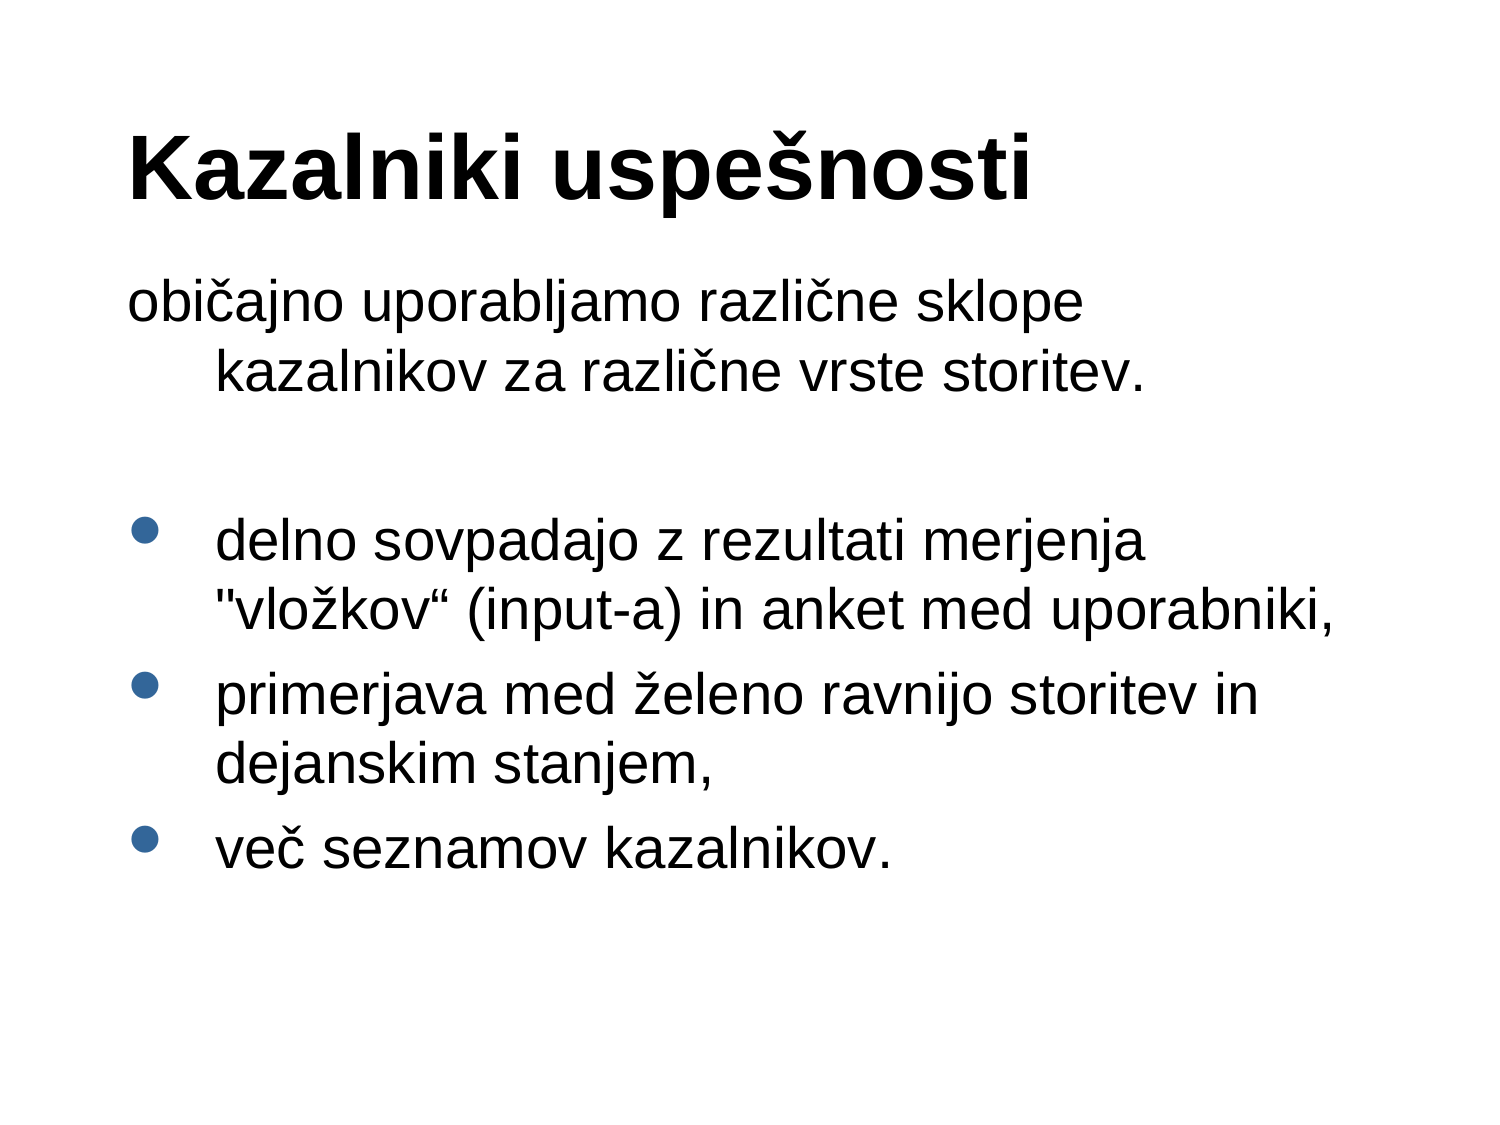

# Kazalniki uspešnosti
običajno uporabljamo različne sklope kazalnikov za različne vrste storitev.
delno sovpadajo z rezultati merjenja "vložkov“ (input-a) in anket med uporabniki,
primerjava med želeno ravnijo storitev in dejanskim stanjem,
več seznamov kazalnikov.